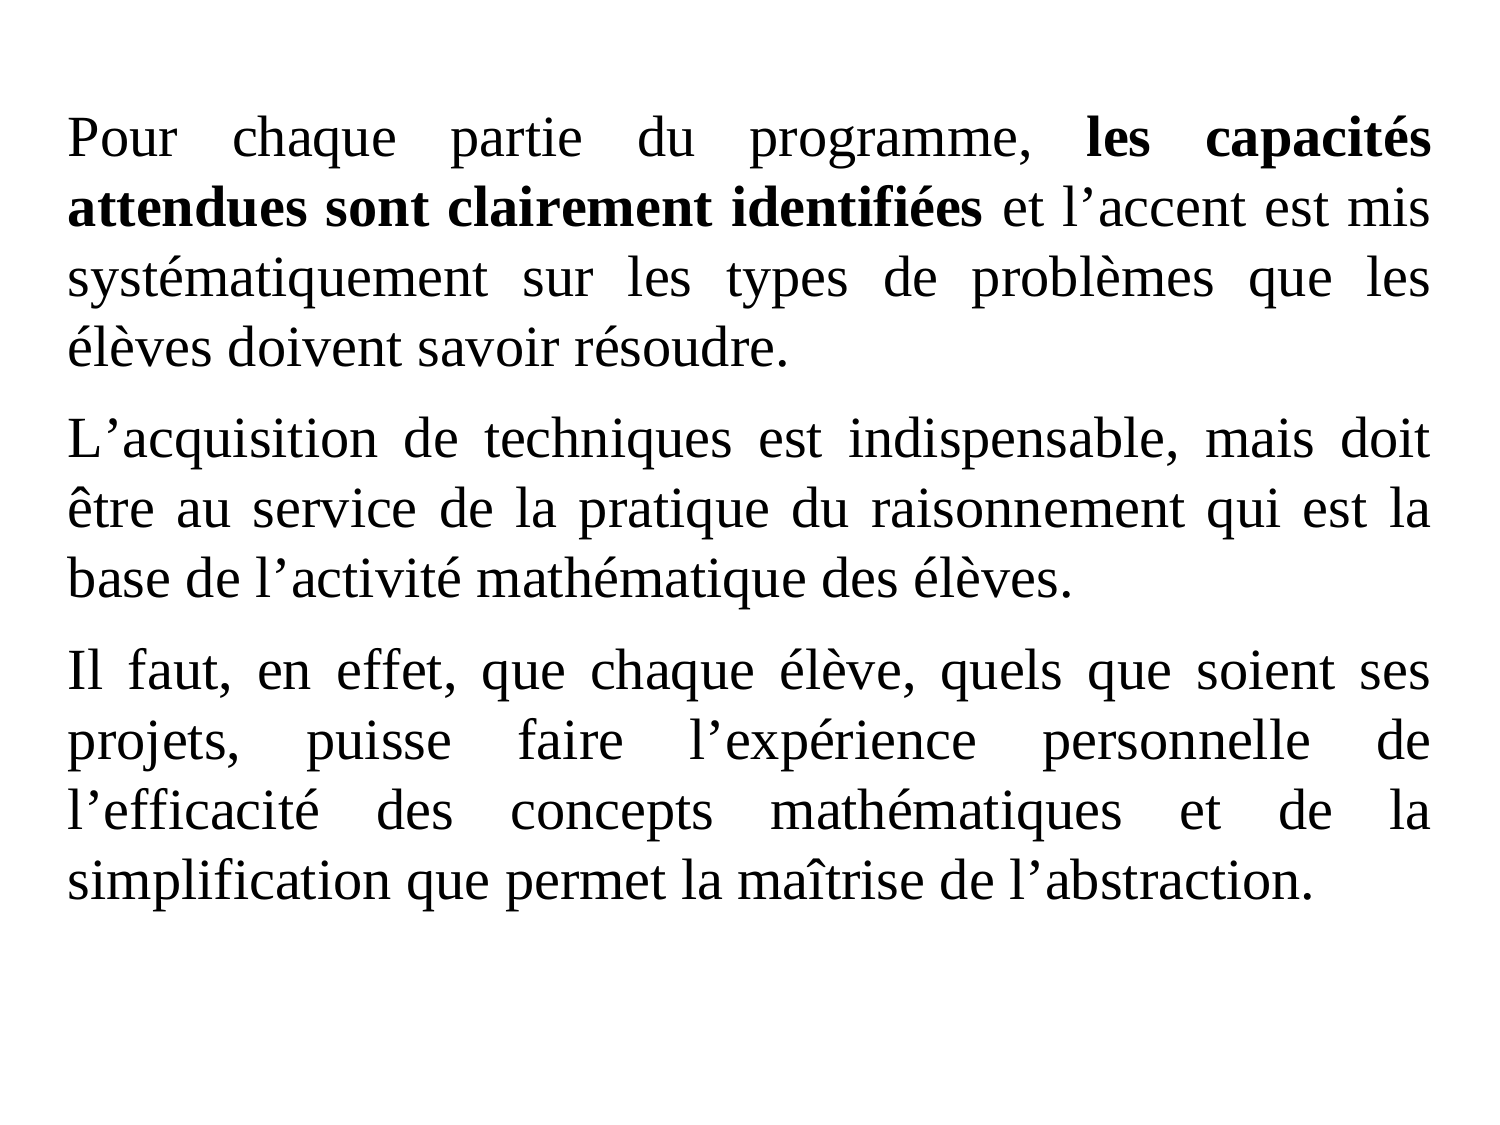

Pour chaque partie du programme, les capacités attendues sont clairement identifiées et l’accent est mis systématiquement sur les types de problèmes que les élèves doivent savoir résoudre.
L’acquisition de techniques est indispensable, mais doit être au service de la pratique du raisonnement qui est la base de l’activité mathématique des élèves.
Il faut, en effet, que chaque élève, quels que soient ses projets, puisse faire l’expérience personnelle de l’efficacité des concepts mathématiques et de la simplification que permet la maîtrise de l’abstraction.